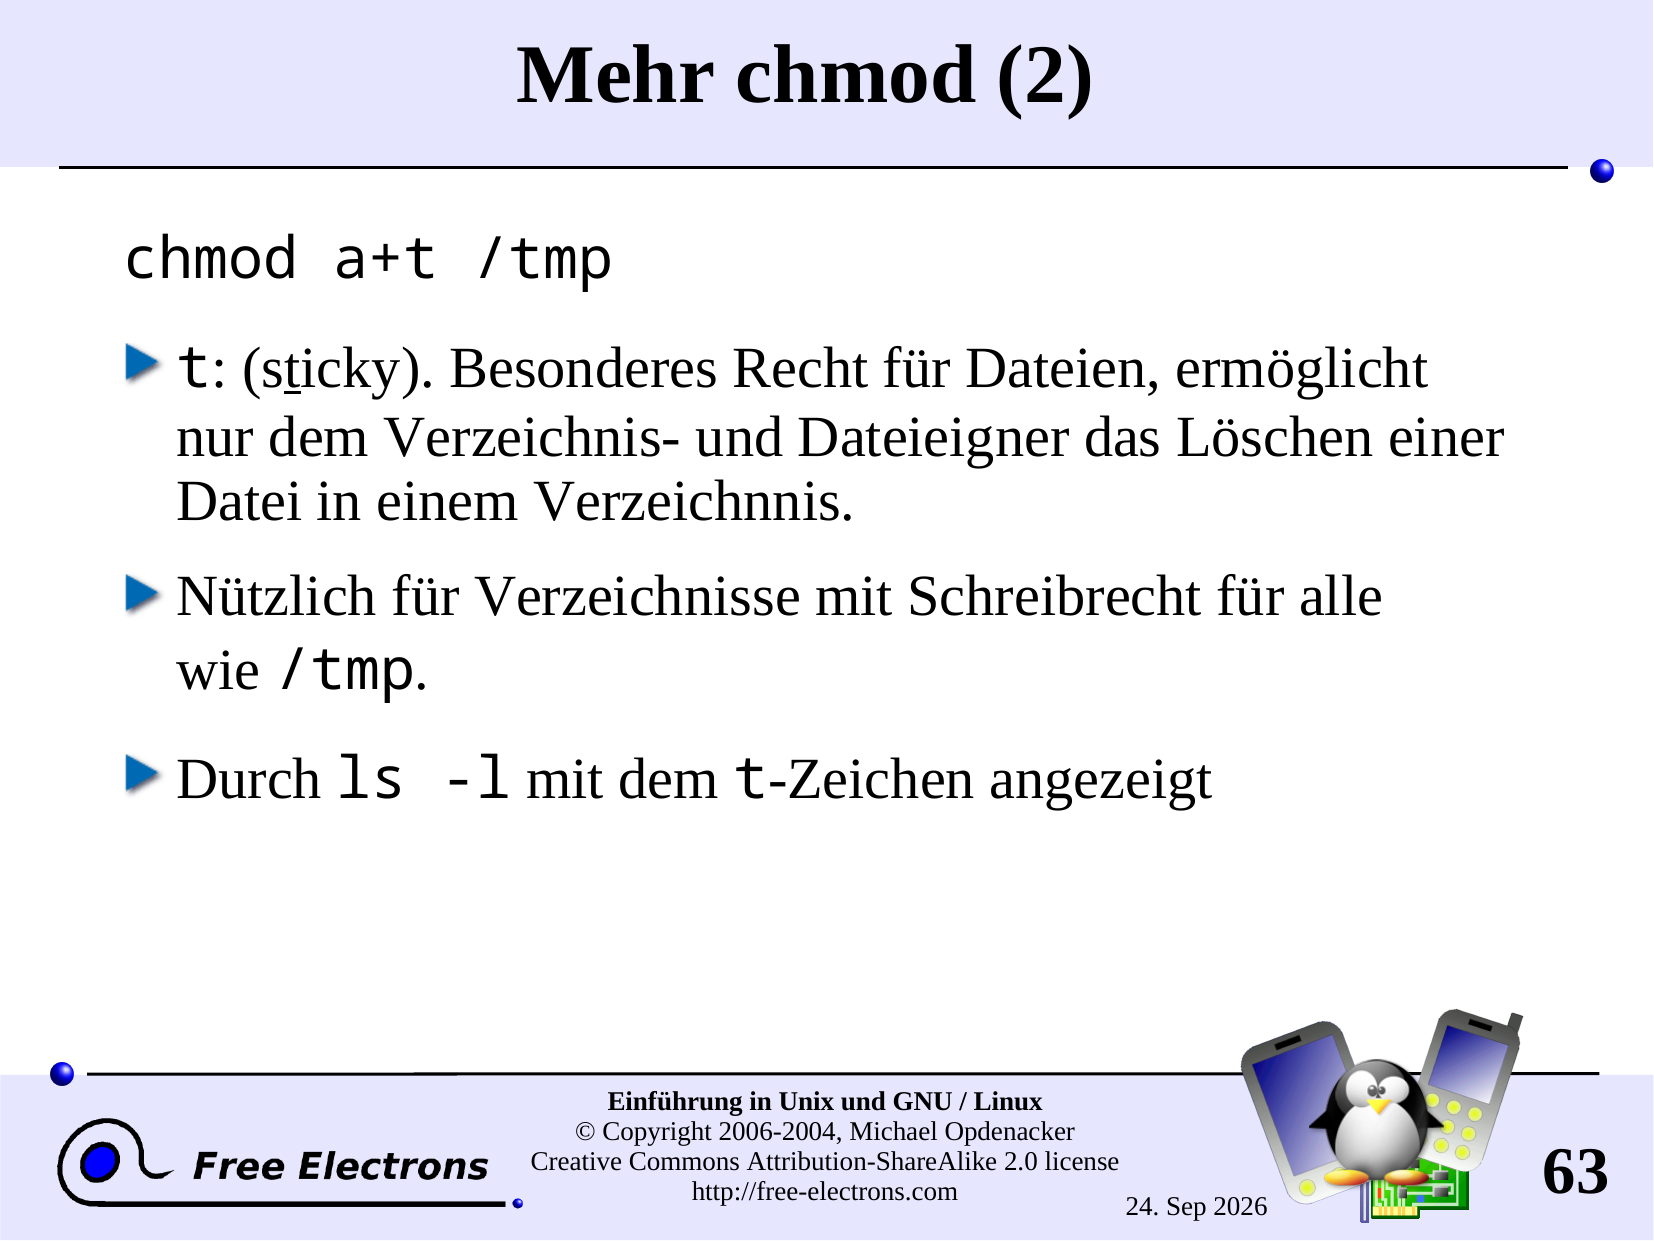

# Mehr chmod (2)
chmod a+t /tmp
t: (sticky). Besonderes Recht für Dateien, ermöglicht nur dem Verzeichnis- und Dateieigner das Löschen einer Datei in einem Verzeichnnis.
Nützlich für Verzeichnisse mit Schreibrecht für alle wie /tmp.
Durch ls -l mit dem t-Zeichen angezeigt